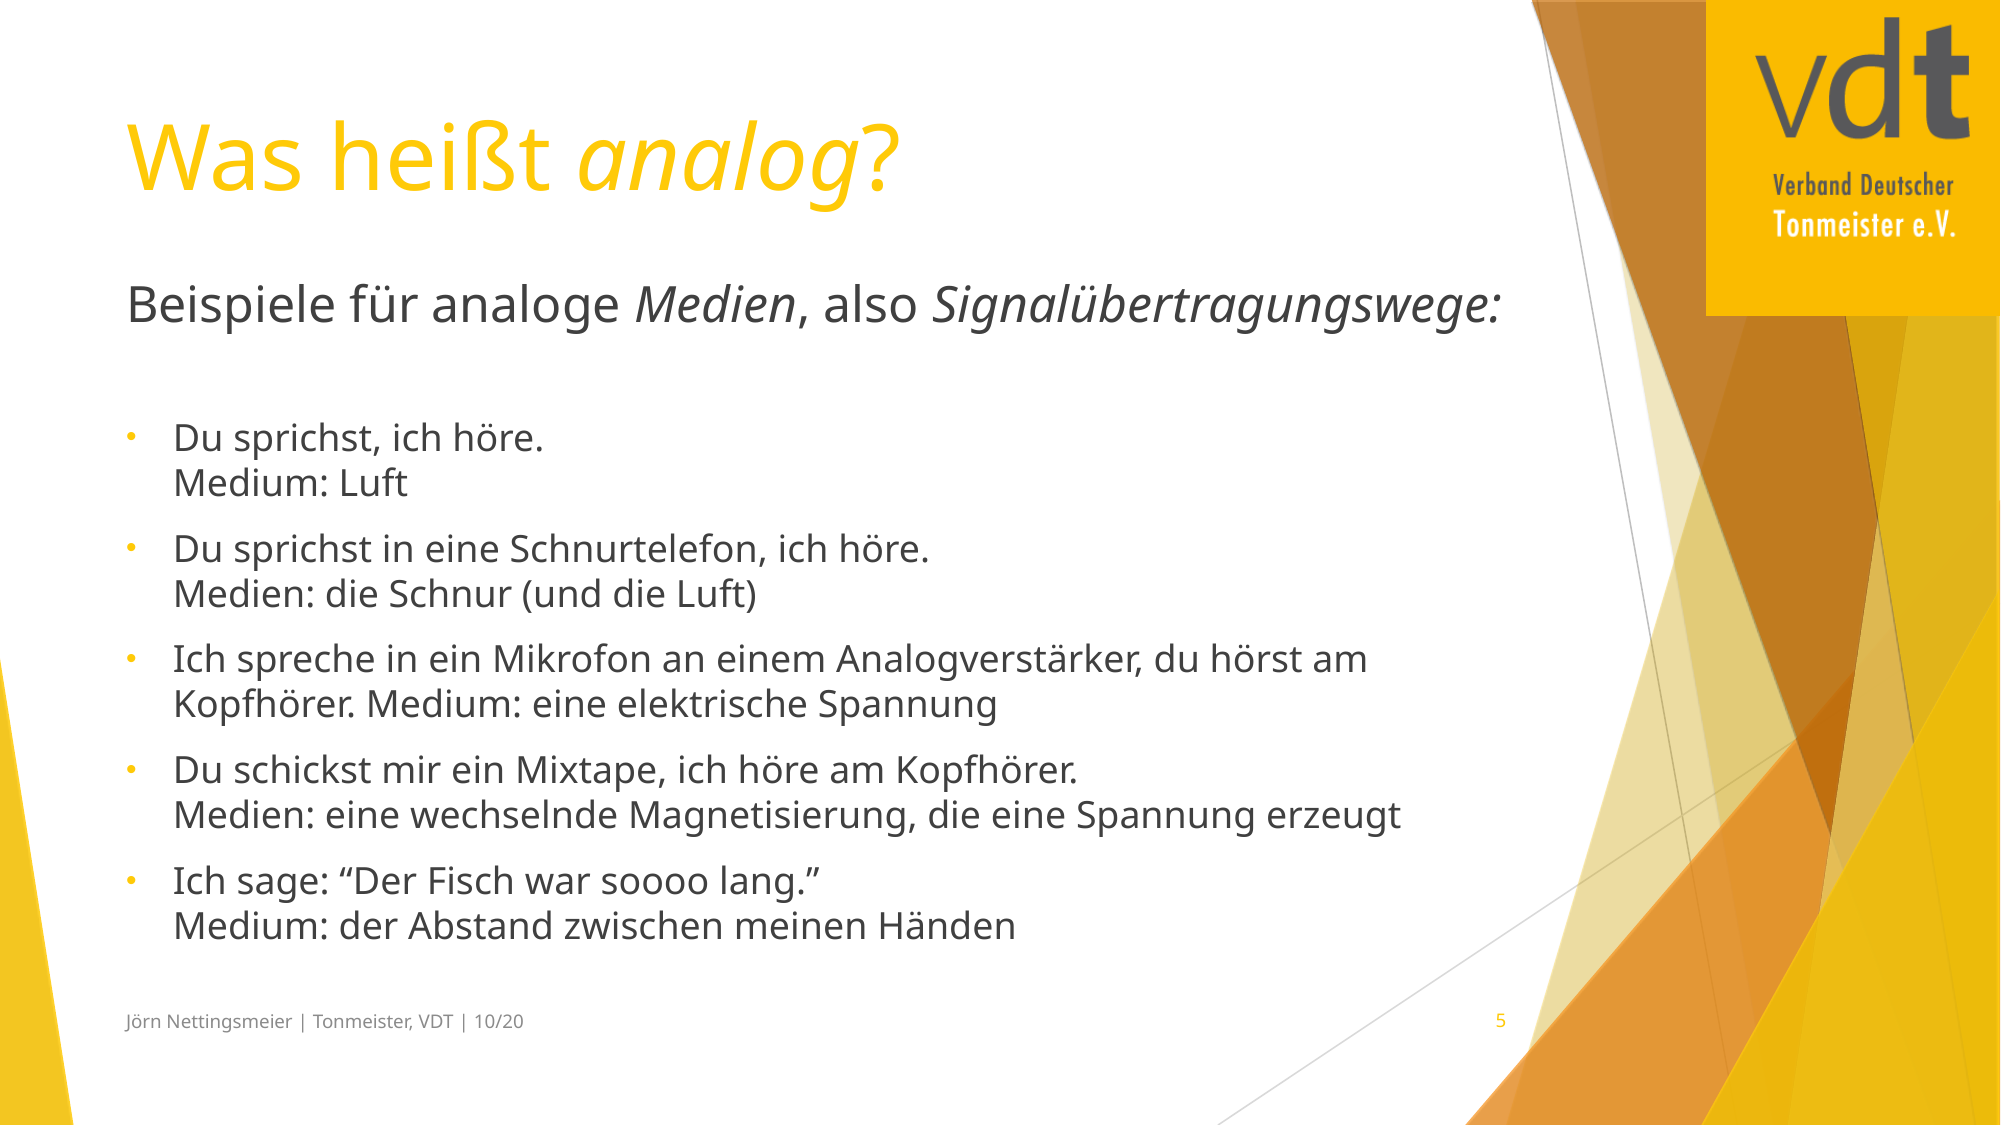

# Was heißt analog?
Beispiele für analoge Medien, also Signalübertragungswege:
Du sprichst, ich höre.
Medium: Luft
Du sprichst in eine Schnurtelefon, ich höre.
Medien: die Schnur (und die Luft)
Ich spreche in ein Mikrofon an einem Analogverstärker, du hörst am Kopfhörer. Medium: eine elektrische Spannung
Du schickst mir ein Mixtape, ich höre am Kopfhörer.
Medien: eine wechselnde Magnetisierung, die eine Spannung erzeugt
Ich sage: “Der Fisch war soooo lang.”
Medium: der Abstand zwischen meinen Händen
Jörn Nettingsmeier | Tonmeister, VDT | 10/20